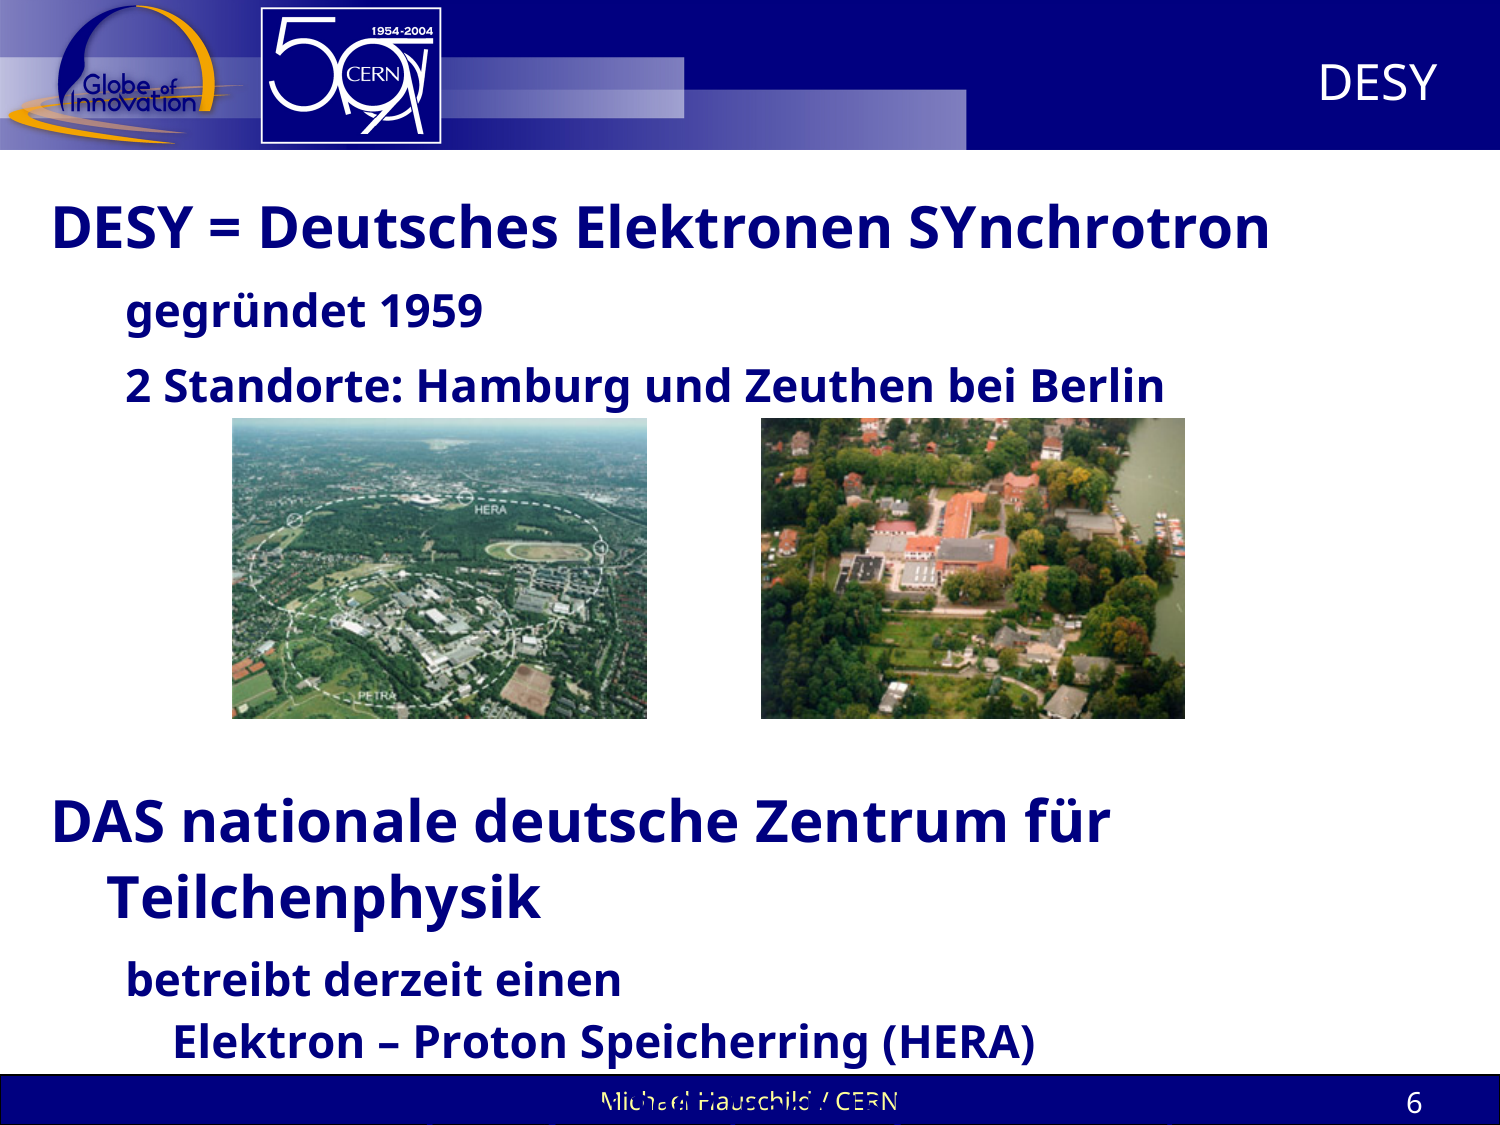

# DESY
DESY = Deutsches Elektronen SYnchrotron
gegründet 1959
2 Standorte: Hamburg und Zeuthen bei Berlin
DAS nationale deutsche Zentrum für Teilchenphysik
betreibt derzeit einen						Elektron – Proton Speicherring (HERA)
Abschaltung Ende Juni 2007 (nach 15 Jahren Betrieb)